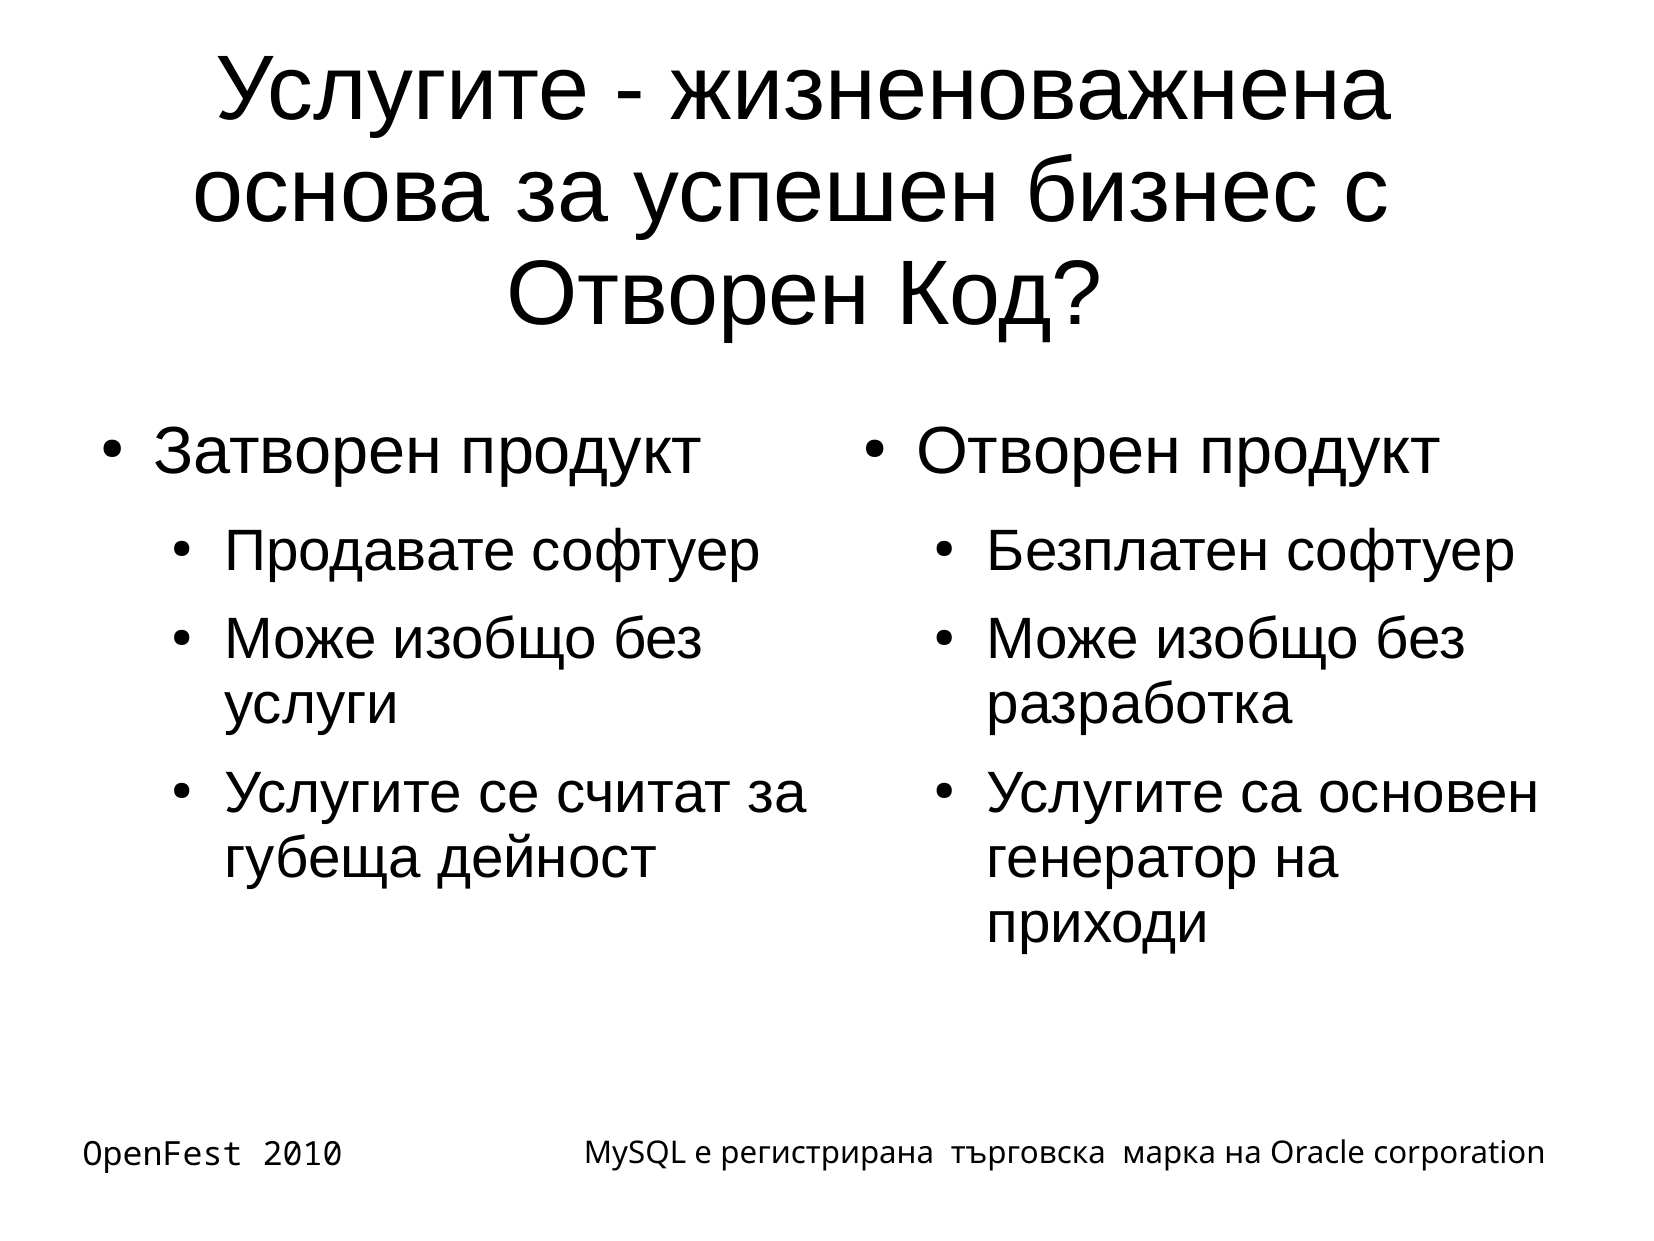

# Услугите - жизненоважнена основа за успешен бизнес с Отворен Код?
Затворен продукт
Продавате софтуер
Може изобщо без услуги
Услугите се считат за губеща дейност
Отворен продукт
Безплатен софтуер
Може изобщо без разработка
Услугите са основен генератор на приходи